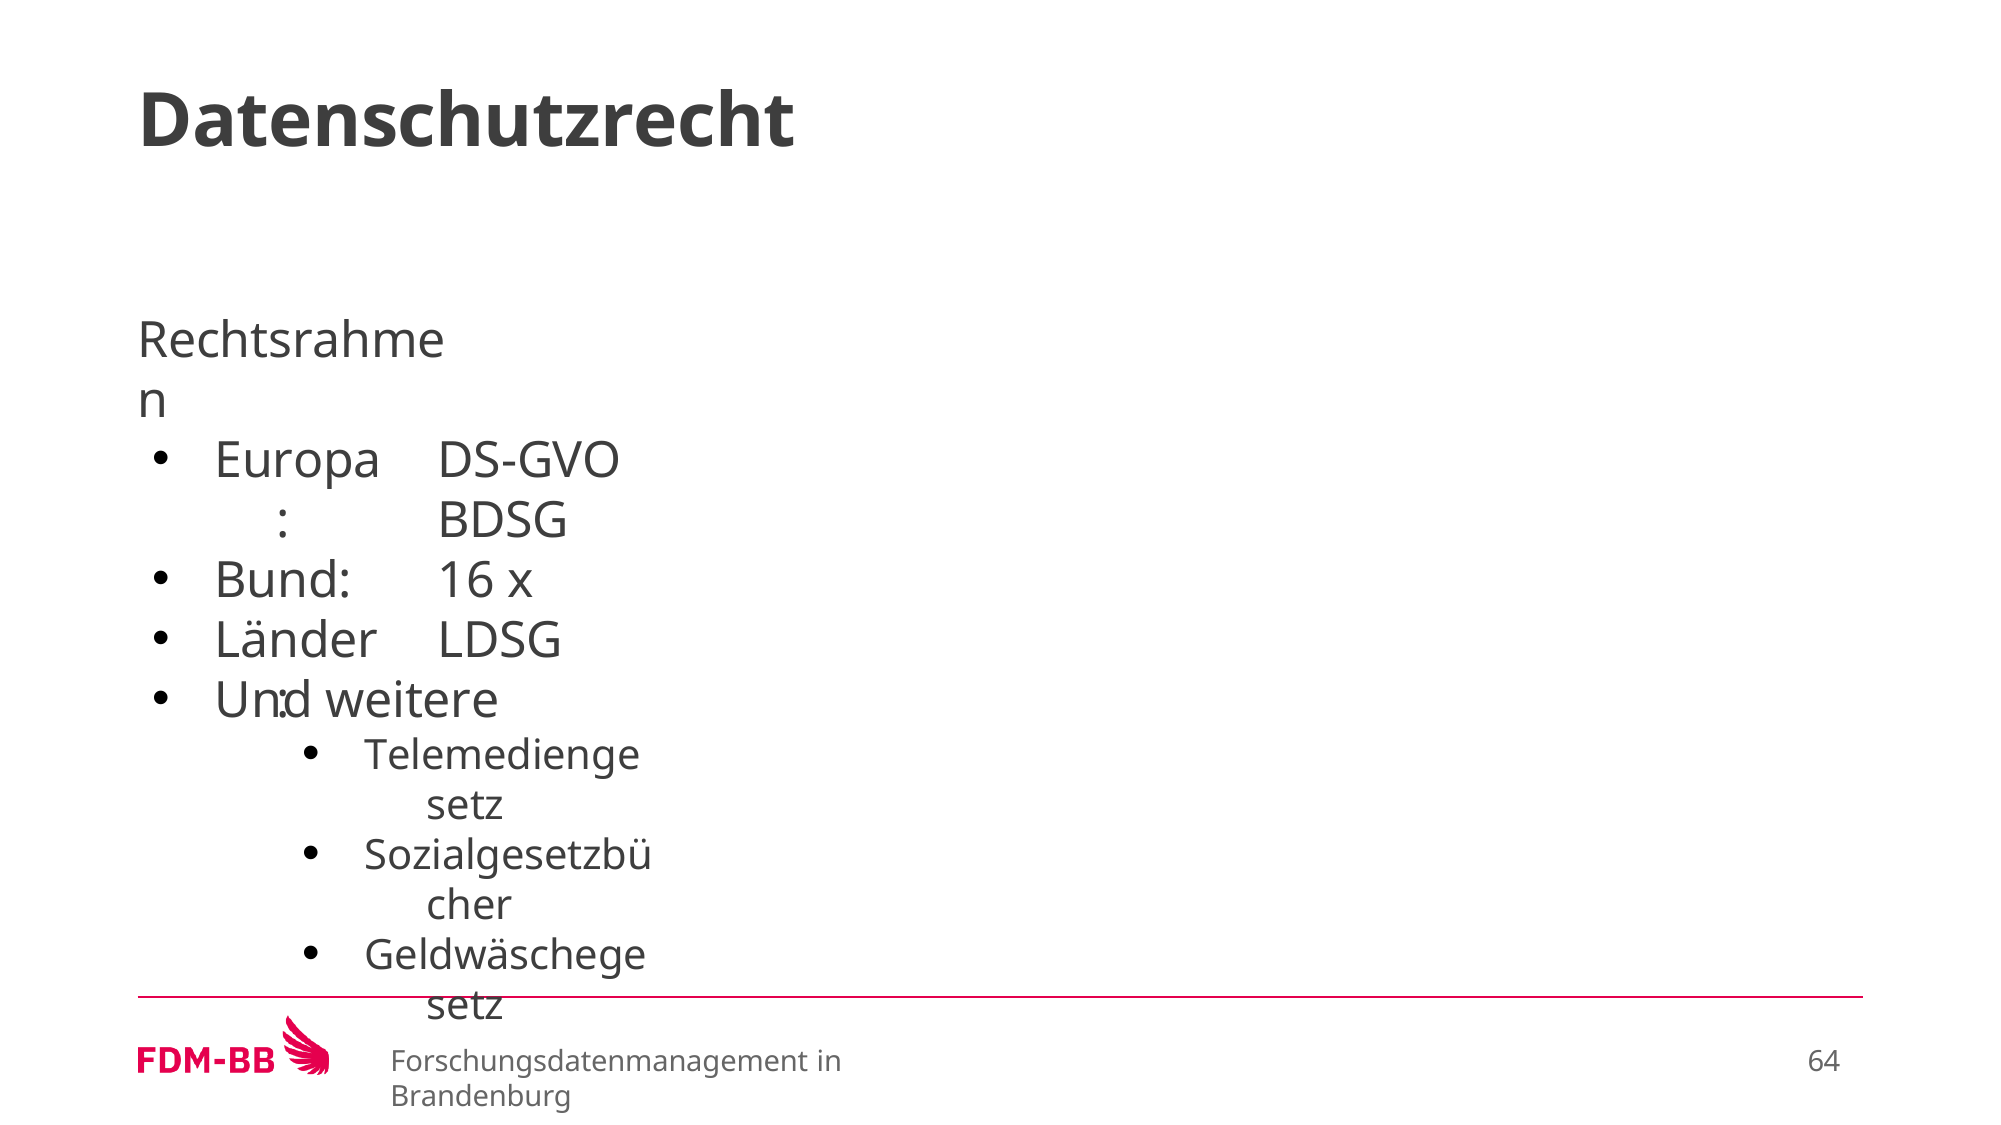

# Datenschutzrecht
Rechtsrahmen
Europa:
Bund:
Länder:
DS-GVO BDSG
16 x LDSG
Und weitere
Telemediengesetz
Sozialgesetzbücher
Geldwäschegesetz
Forschungsdatenmanagement in Brandenburg
64